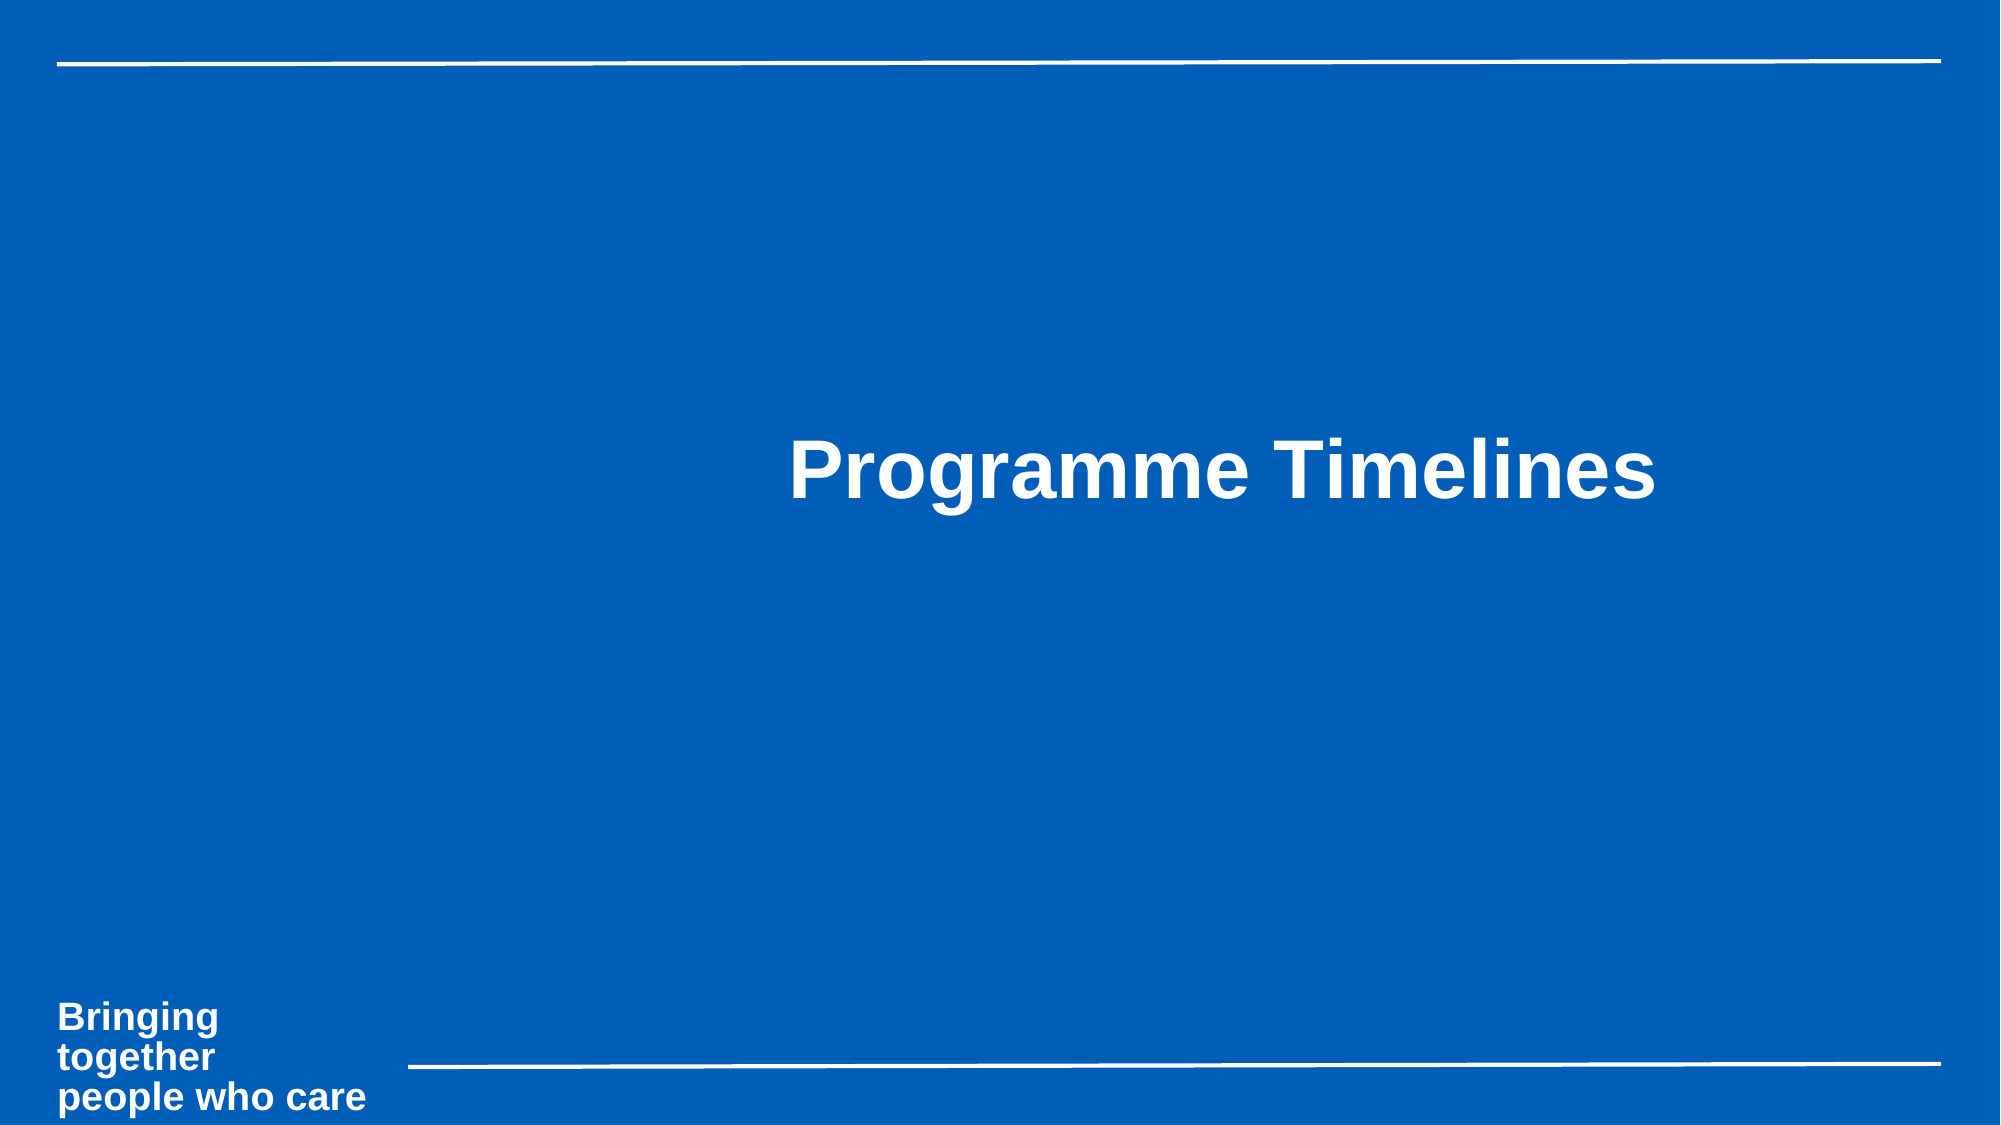

# Programme Timelines
Bringing together
people who care